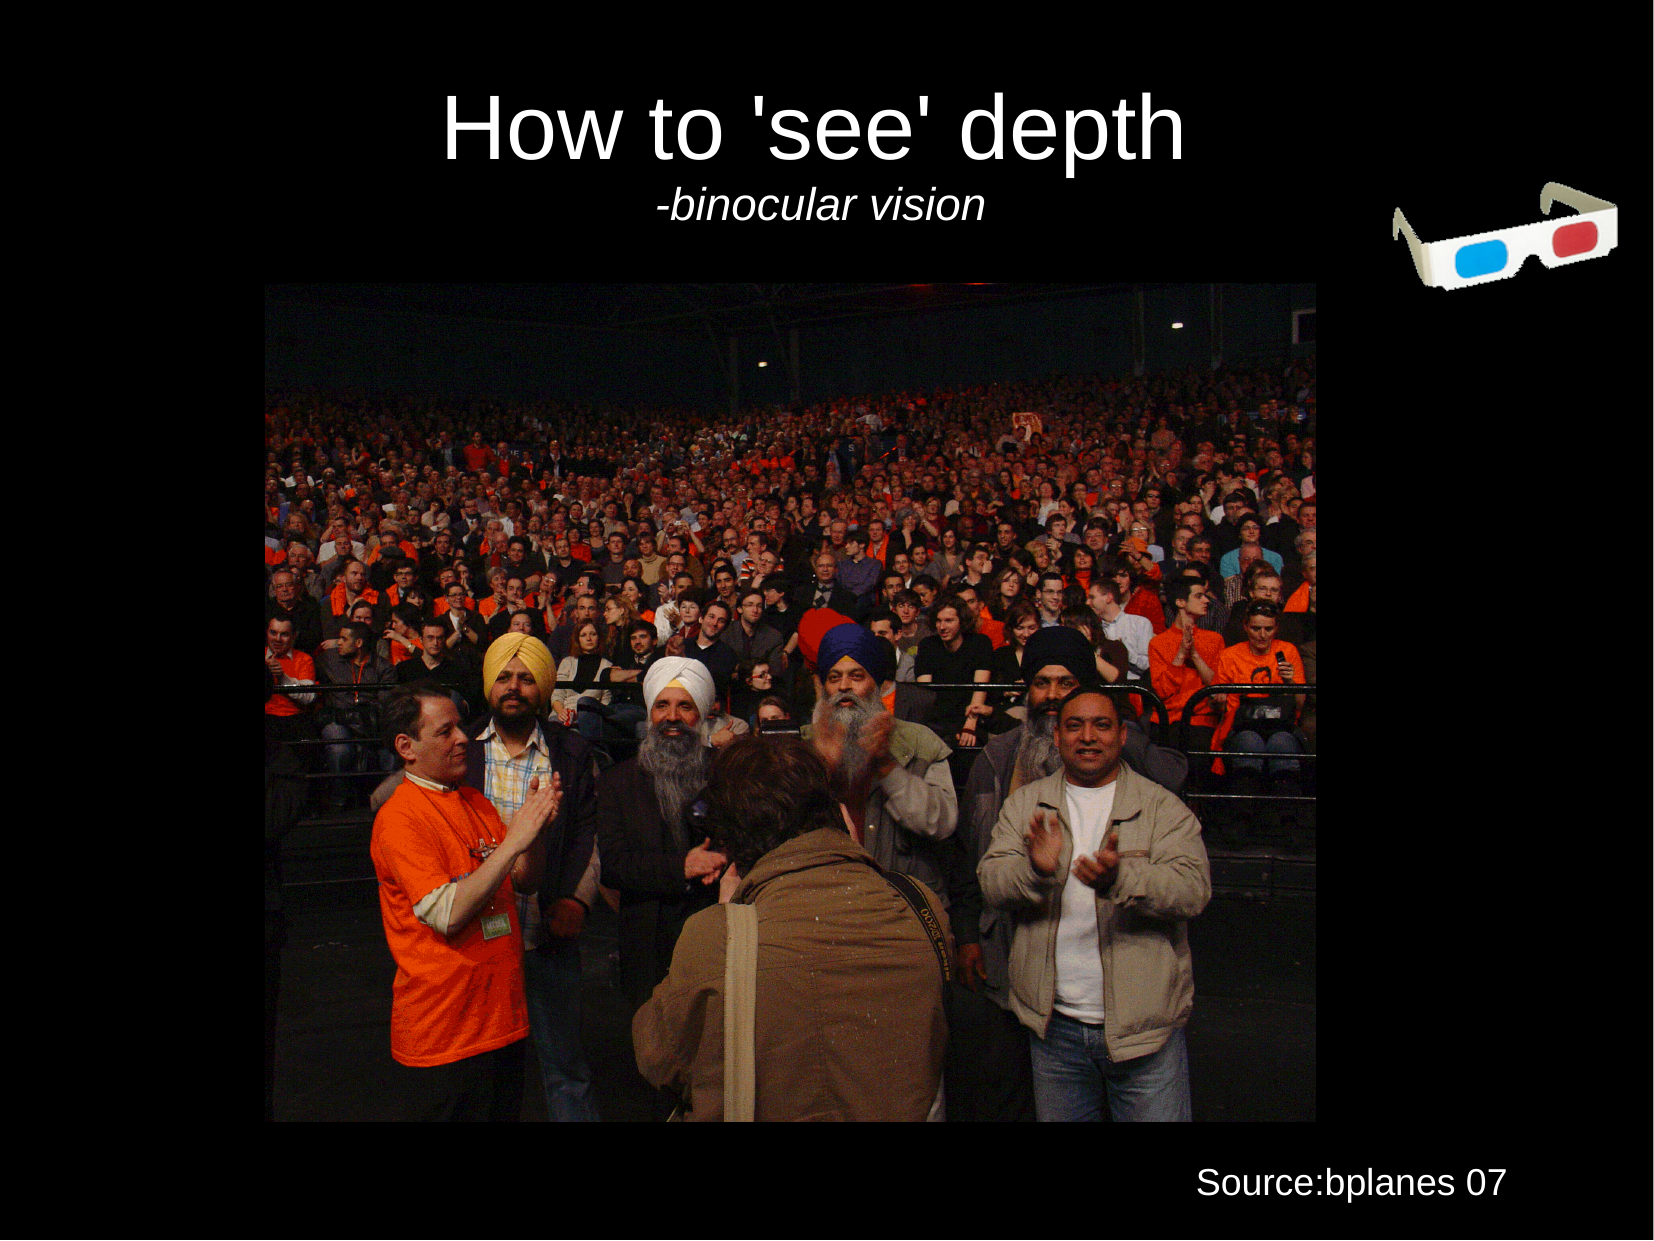

# How to 'see' depth -binocular vision
Source:bplanes 07